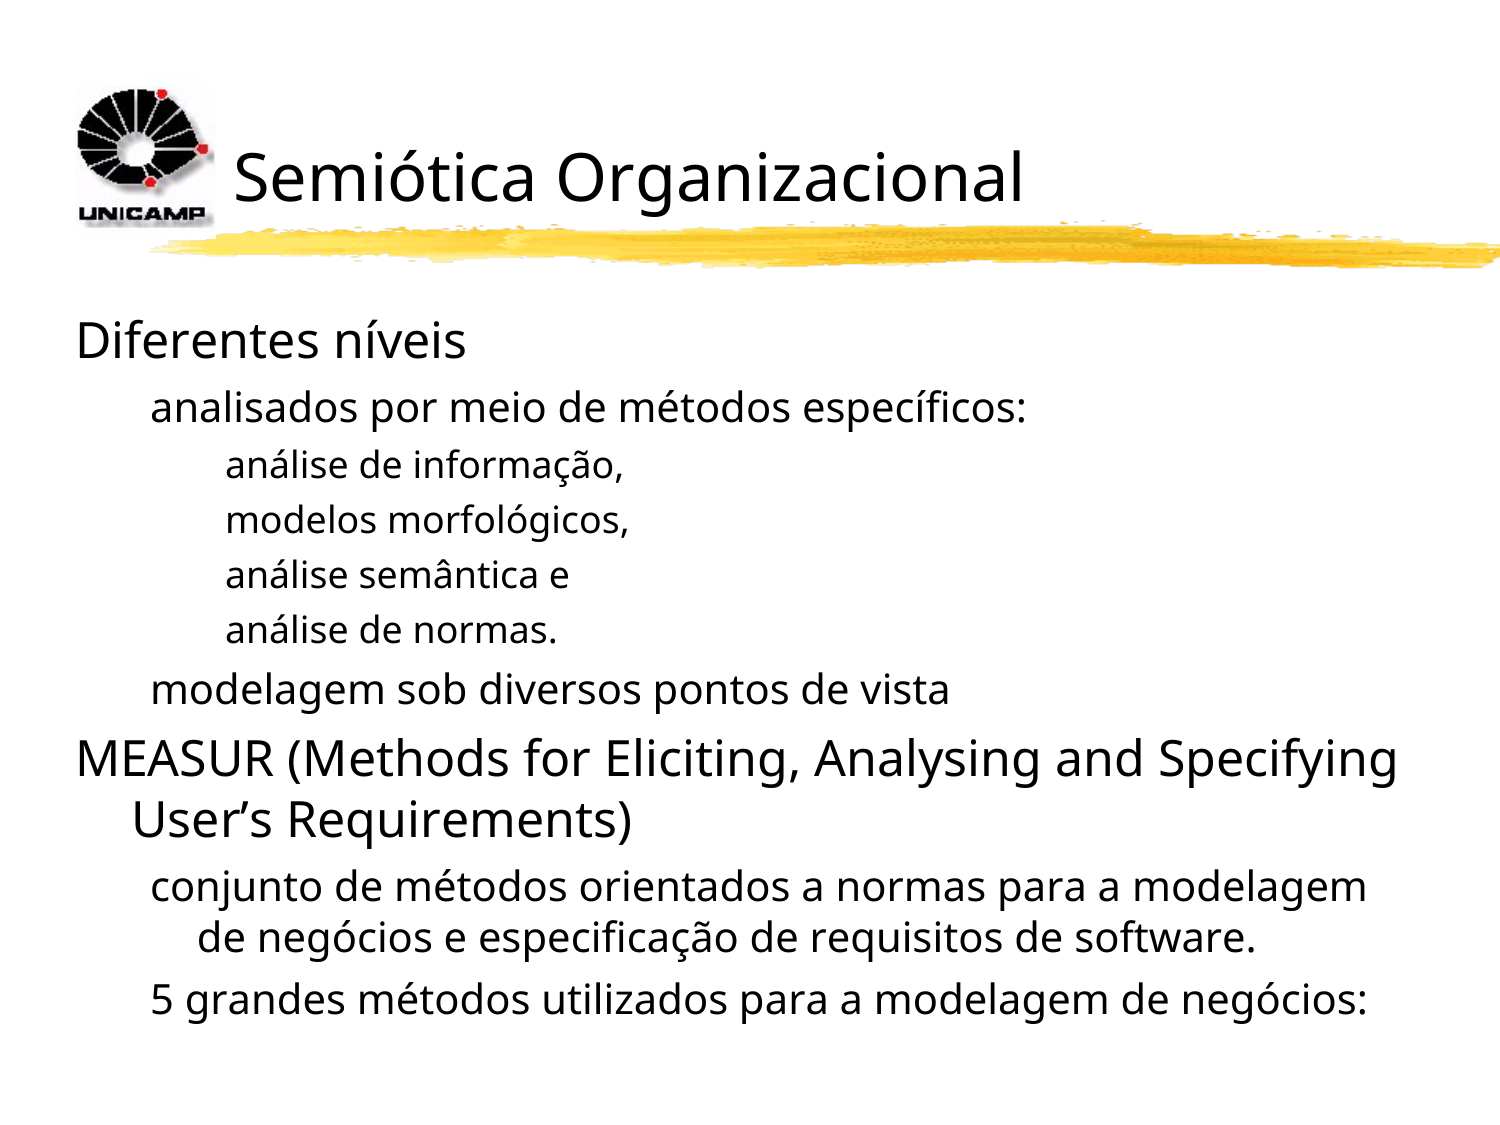

# Semiótica Organizacional
Diferentes níveis
analisados por meio de métodos específicos:
análise de informação,
modelos morfológicos,
análise semântica e
análise de normas.
modelagem sob diversos pontos de vista
MEASUR (Methods for Eliciting, Analysing and Specifying User’s Requirements)
conjunto de métodos orientados a normas para a modelagem de negócios e especificação de requisitos de software.
5 grandes métodos utilizados para a modelagem de negócios: